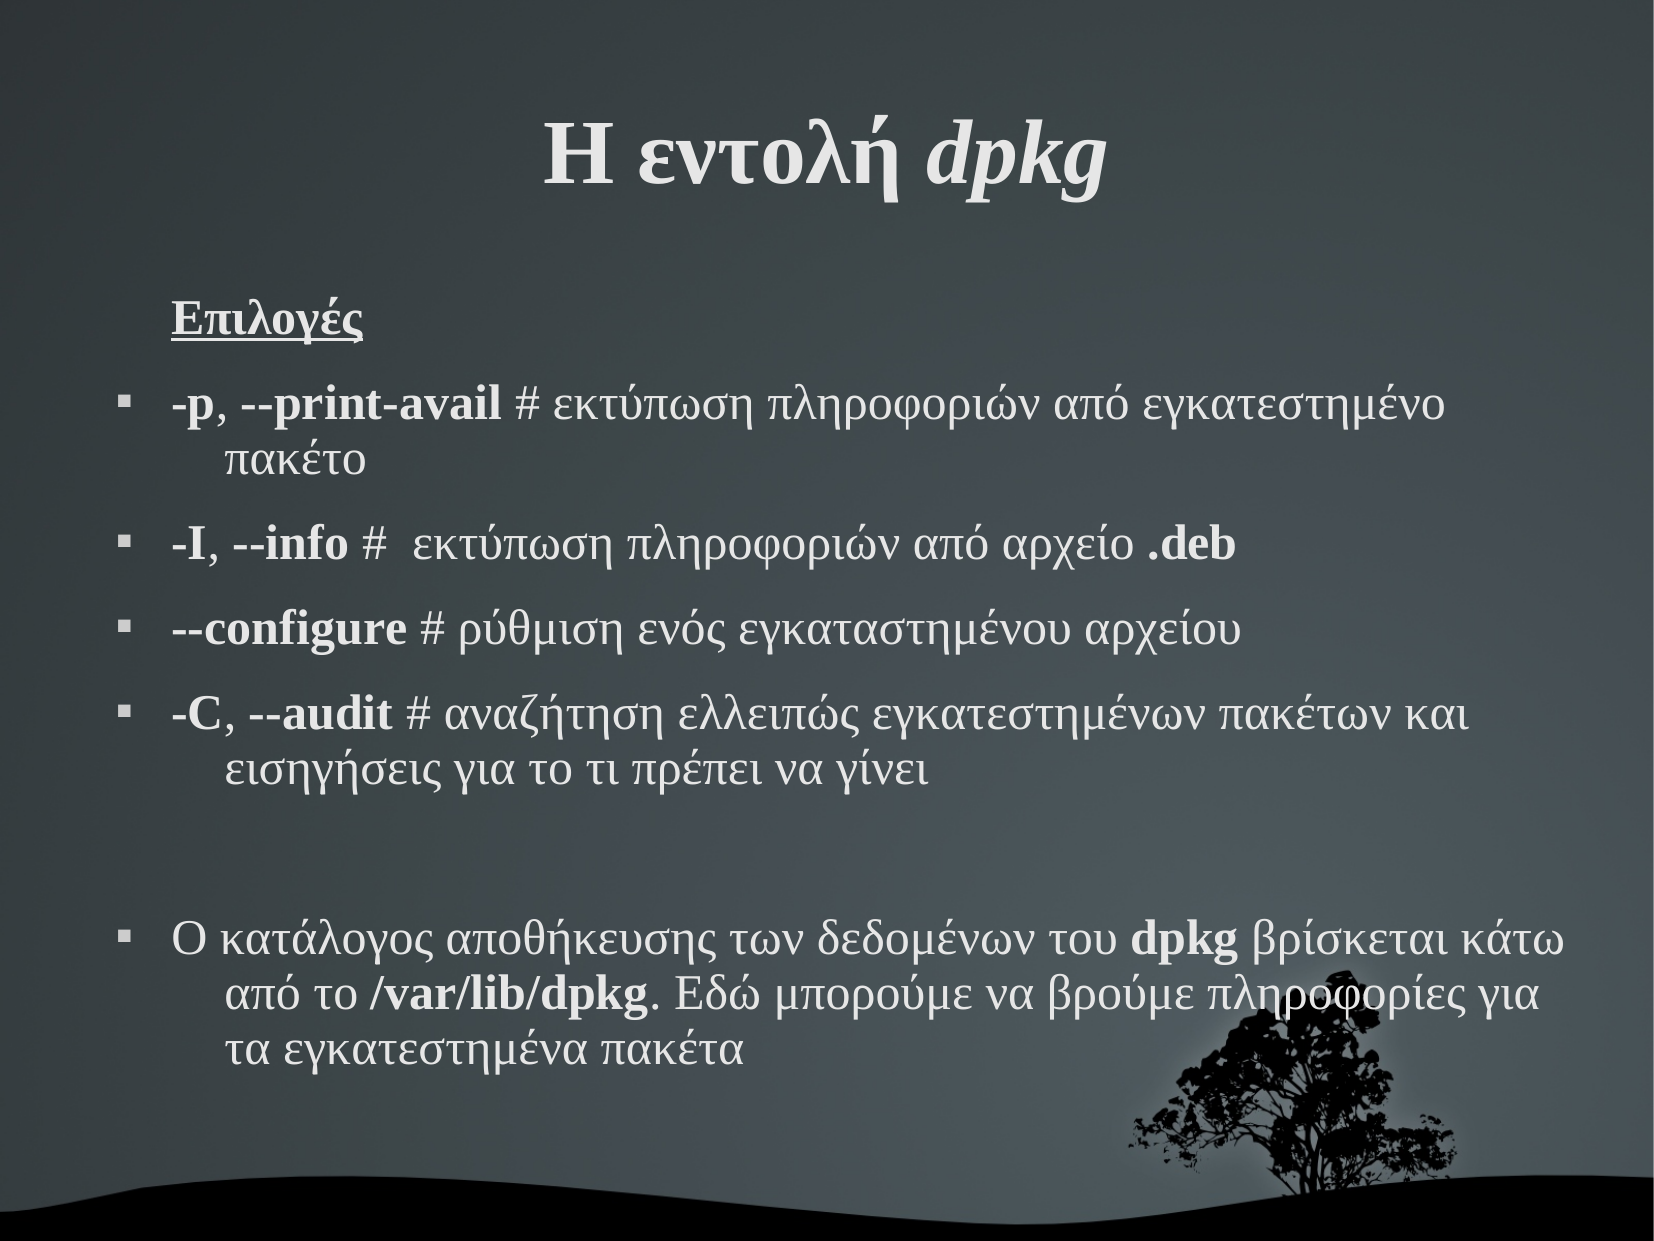

H εντολή dpkg
# Επιλογές
-p, --print-avail # εκτύπωση πληροφοριών από εγκατεστημένο πακέτο
-I, --info # εκτύπωση πληροφοριών από αρχείο .deb
--configure # ρύθμιση ενός εγκαταστημένου αρχείου
-C, --audit # αναζήτηση ελλειπώς εγκατεστημένων πακέτων και εισηγήσεις για το τι πρέπει να γίνει
O κατάλογος αποθήκευσης των δεδομένων του dpkg βρίσκεται κάτω από το /var/lib/dpkg. Εδώ μπορούμε να βρούμε πληροφορίες για τα εγκατεστημένα πακέτα